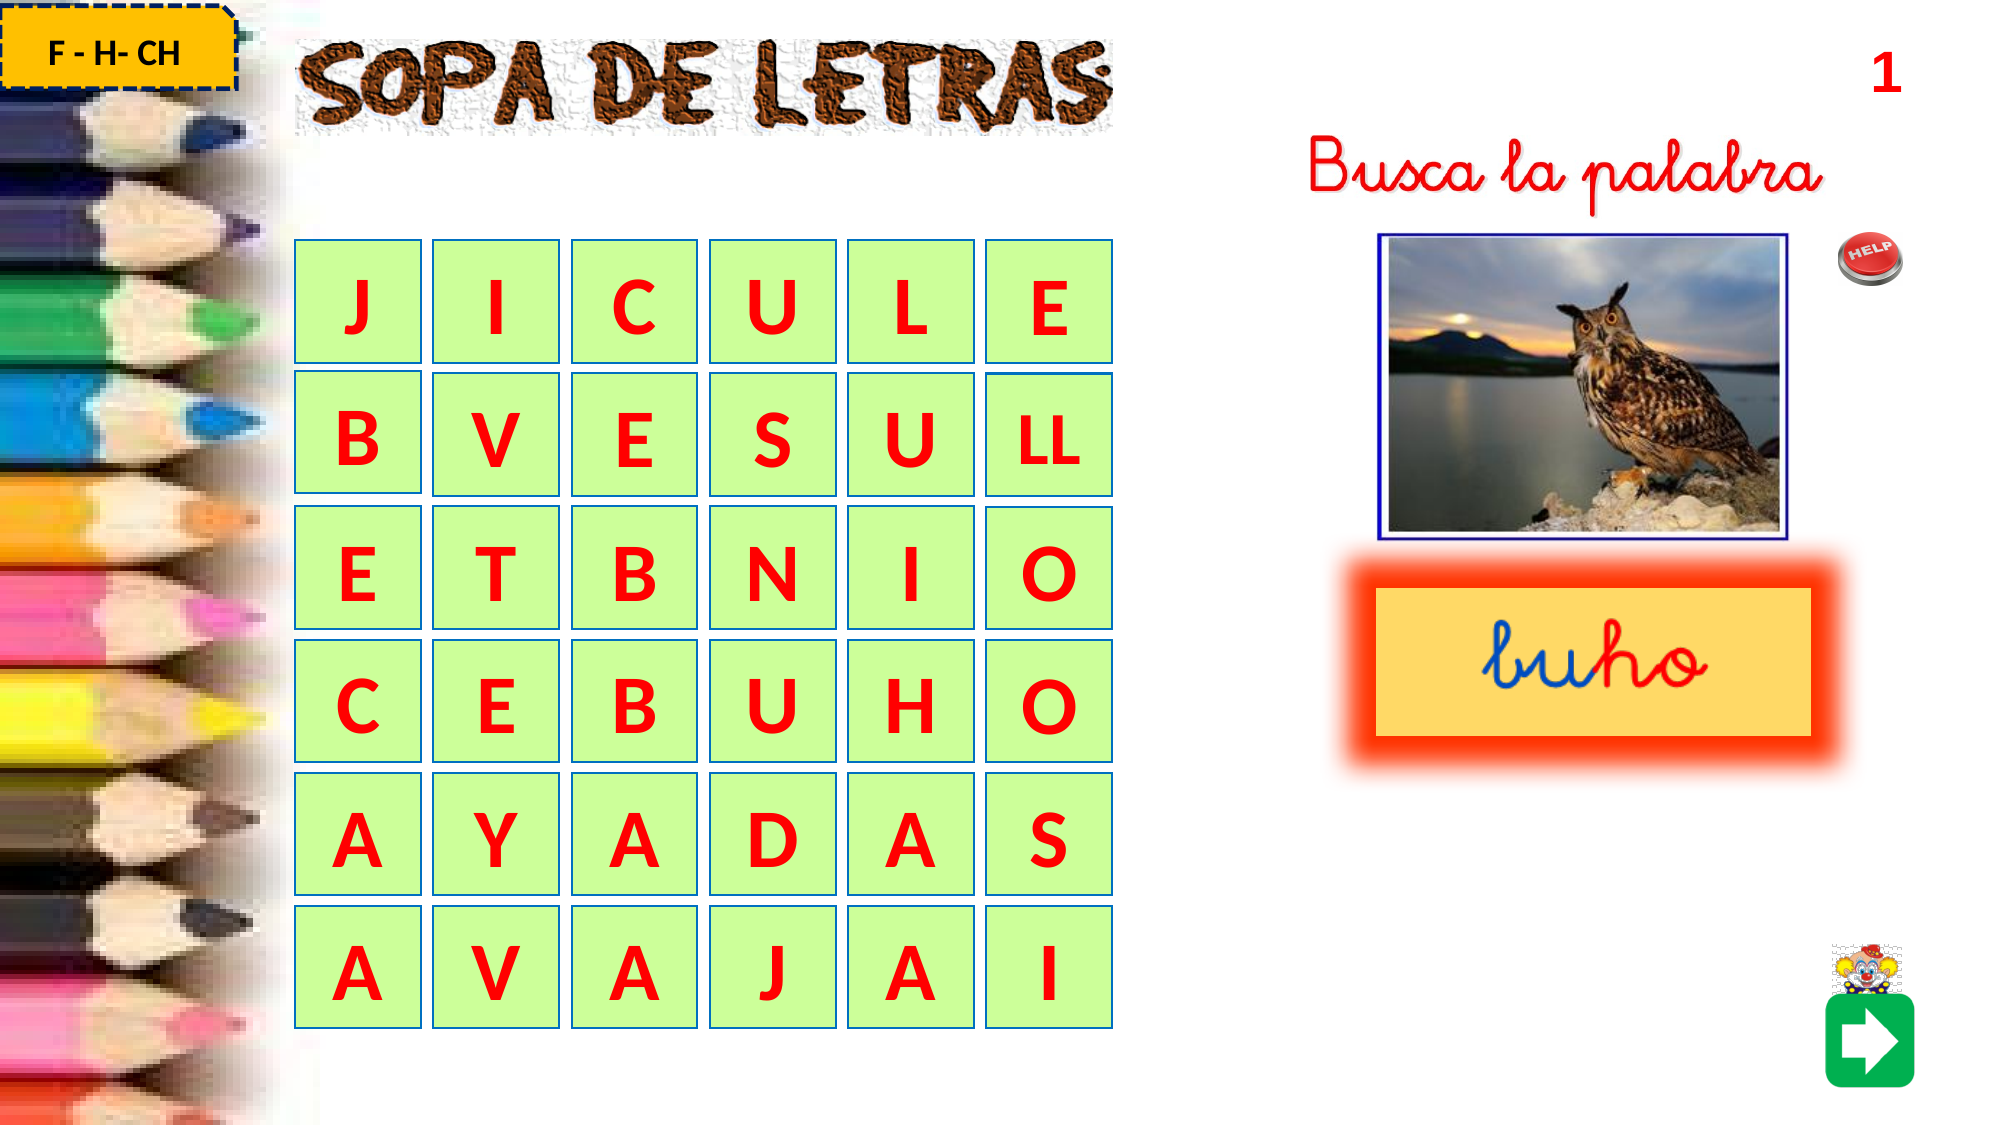

F - H- CH
1
J
I
C
U
L
E
B
V
E
S
U
LL
E
T
B
N
I
O
C
E
B
U
H
O
A
Y
A
D
A
S
A
V
A
J
A
I